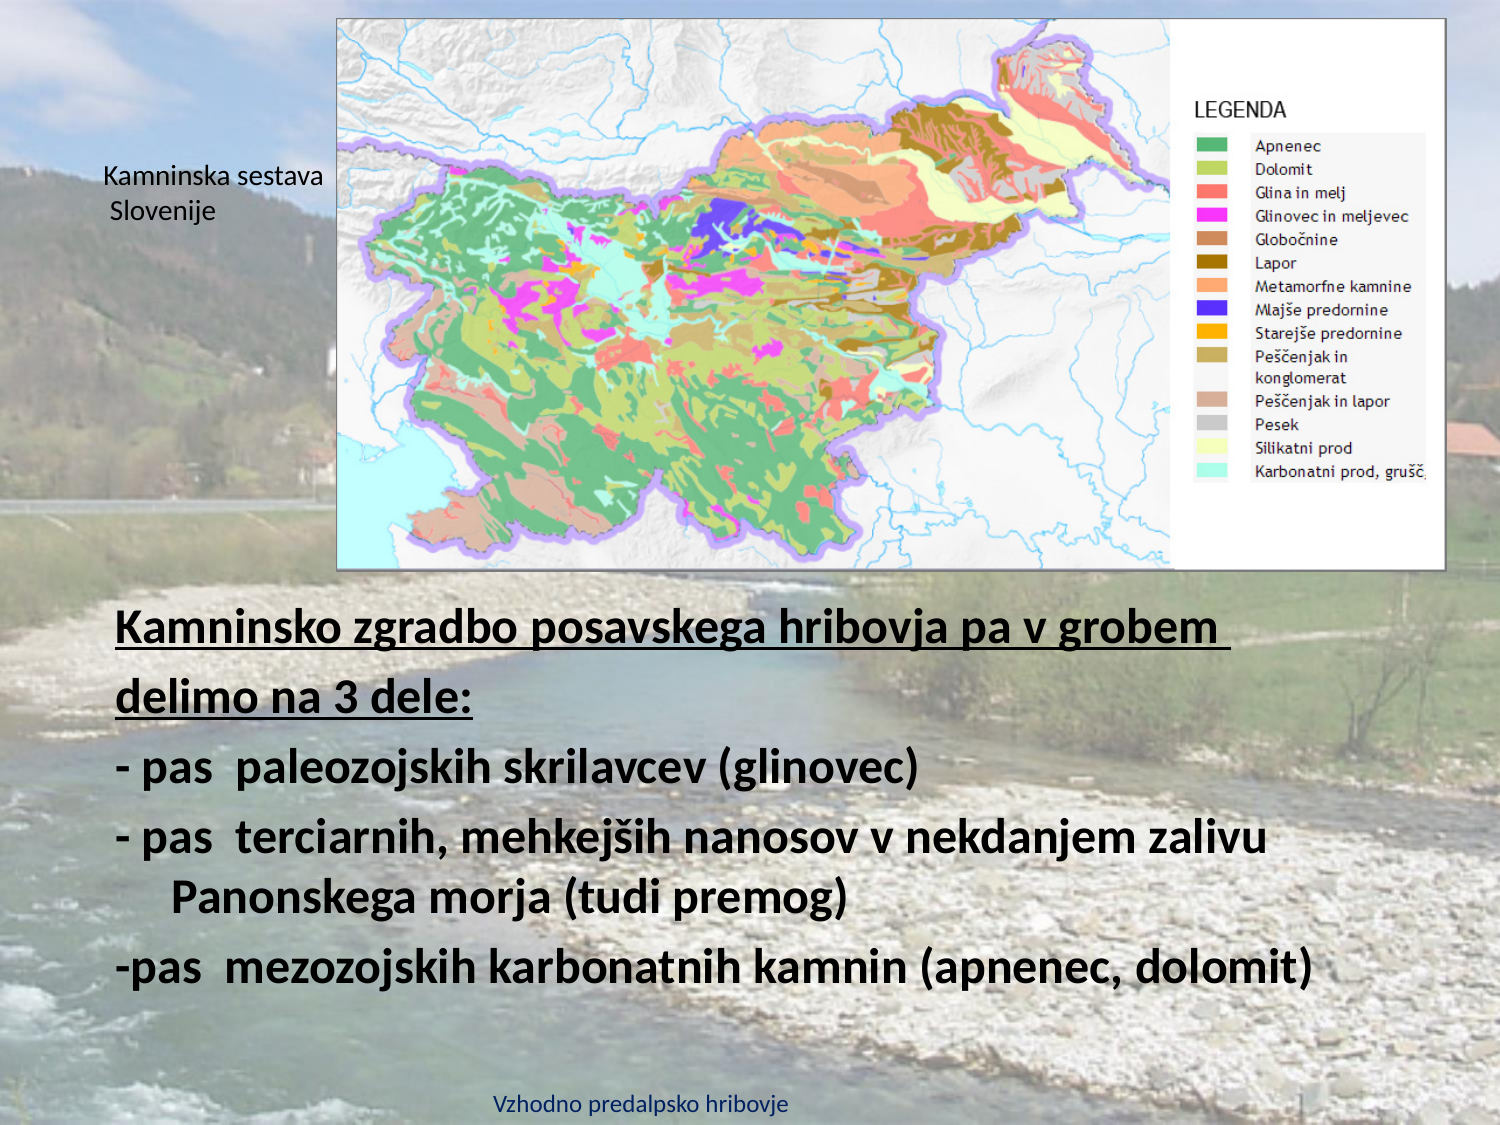

Kamninska sestava
 Slovenije
# Kamninsko zgradbo posavskega hribovja pa v grobem
delimo na 3 dele:
- pas paleozojskih skrilavcev (glinovec)
- pas terciarnih, mehkejših nanosov v nekdanjem zalivu Panonskega morja (tudi premog)
-pas mezozojskih karbonatnih kamnin (apnenec, dolomit)
Vzhodno predalpsko hribovje